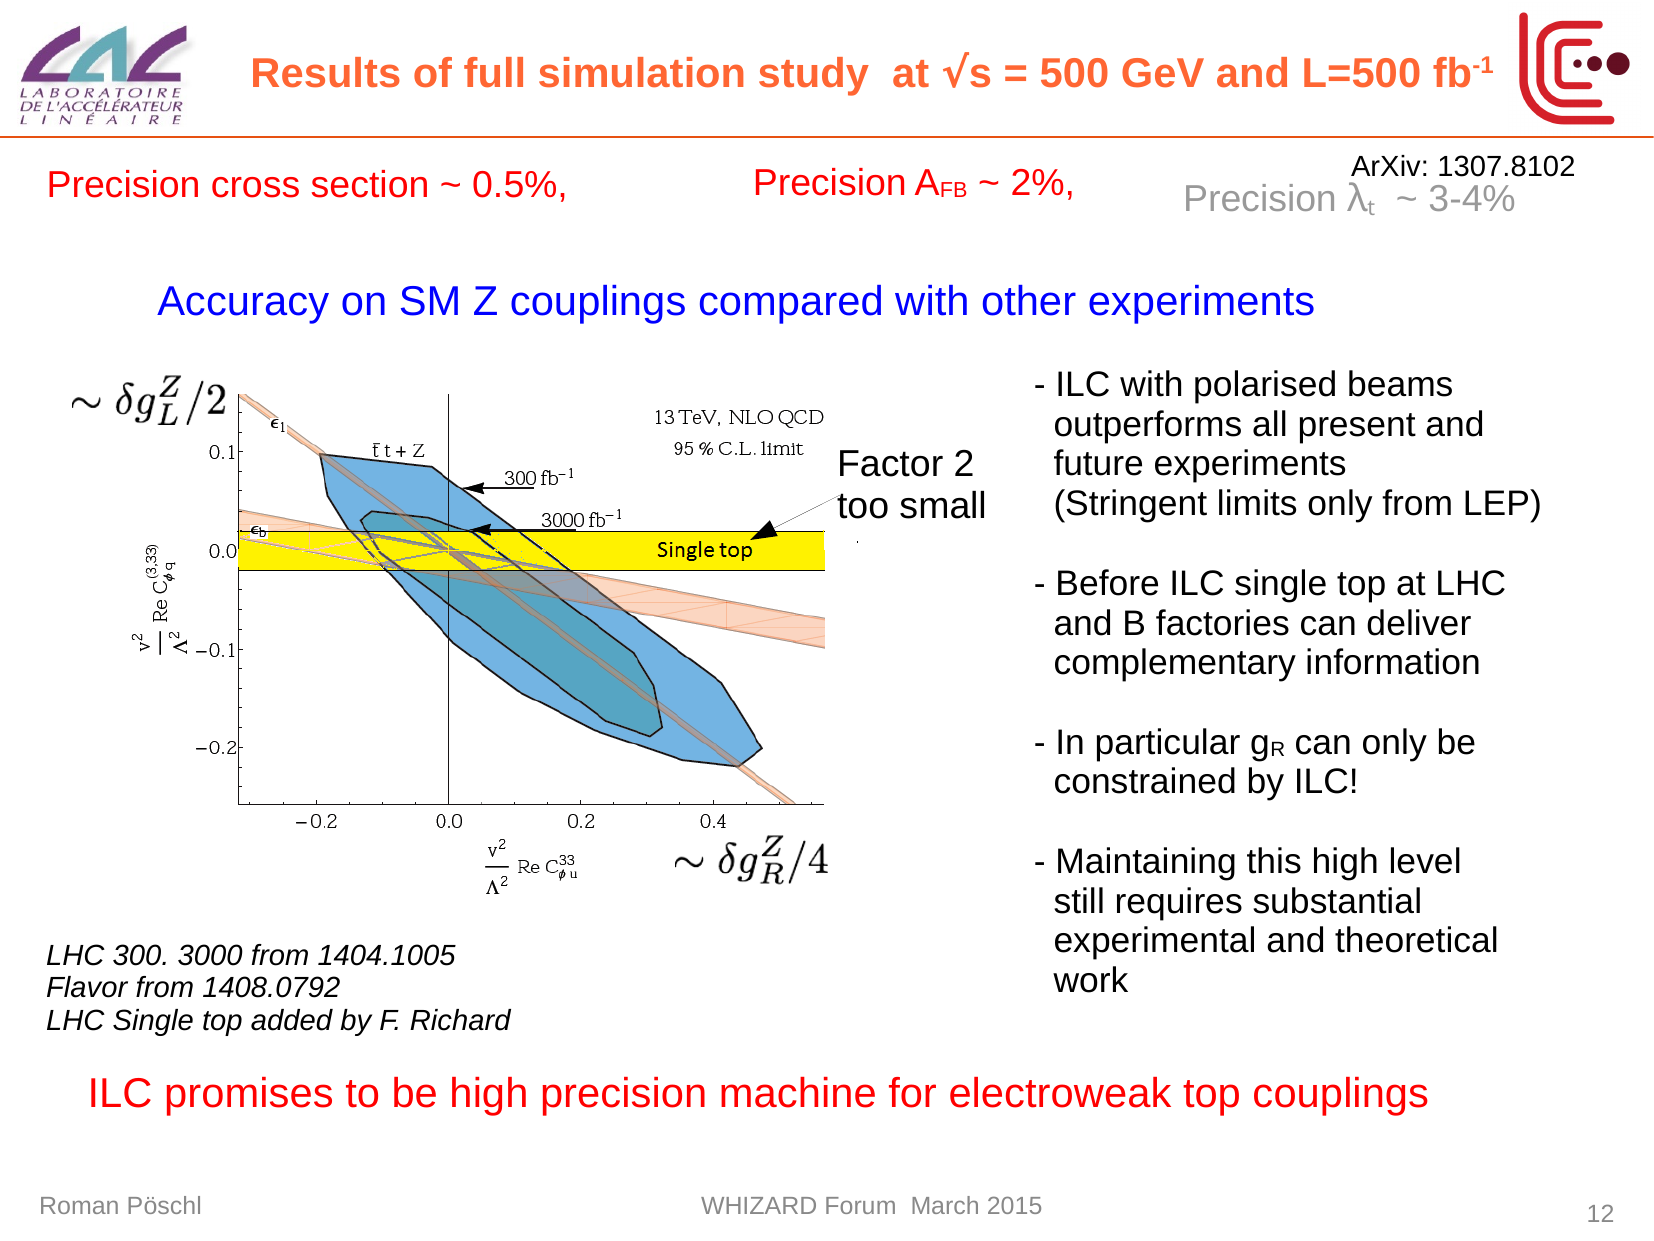

# Results of full simulation study at √s = 500 GeV and L=500 fb-1
ArXiv: 1307.8102
Precision AFB ~ 2%,
Precision cross section ~ 0.5%,
Precision λt ~ 3-4%
Accuracy on SM Z couplings compared with other experiments
- ILC with polarised beams
 outperforms all present and
 future experiments
 (Stringent limits only from LEP)
- Before ILC single top at LHC
 and B factories can deliver
 complementary information
- In particular gR can only be
 constrained by ILC!
- Maintaining this high level
 still requires substantial
 experimental and theoretical
 work
Factor 2
too small
LHC 300. 3000 from 1404.1005
Flavor from 1408.0792
LHC Single top added by F. Richard
ILC promises to be high precision machine for electroweak top couplings